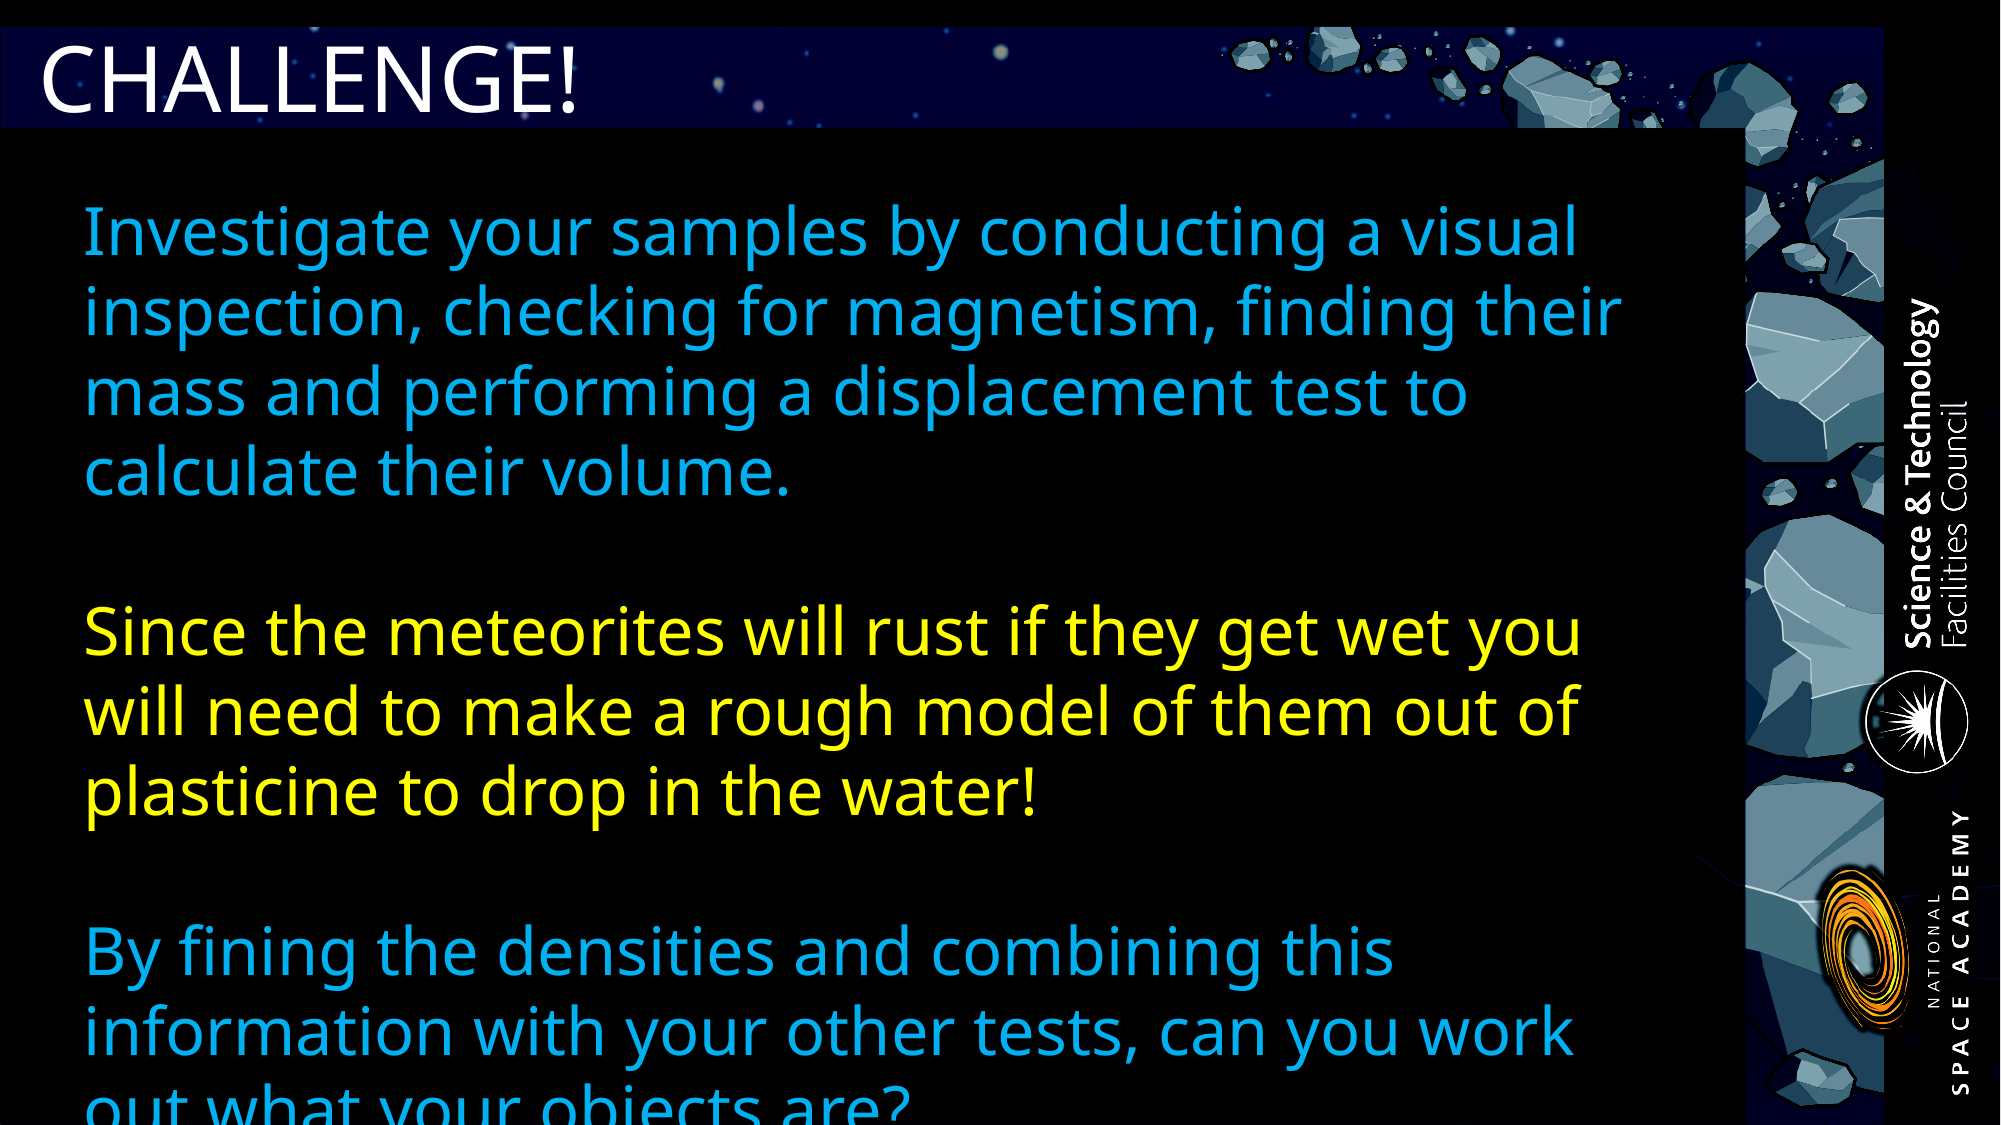

CHALLENGE!
Investigate your samples by conducting a visual inspection, checking for magnetism, finding their mass and performing a displacement test to calculate their volume.
Since the meteorites will rust if they get wet you will need to make a rough model of them out of plasticine to drop in the water!
By fining the densities and combining this information with your other tests, can you work out what your objects are?